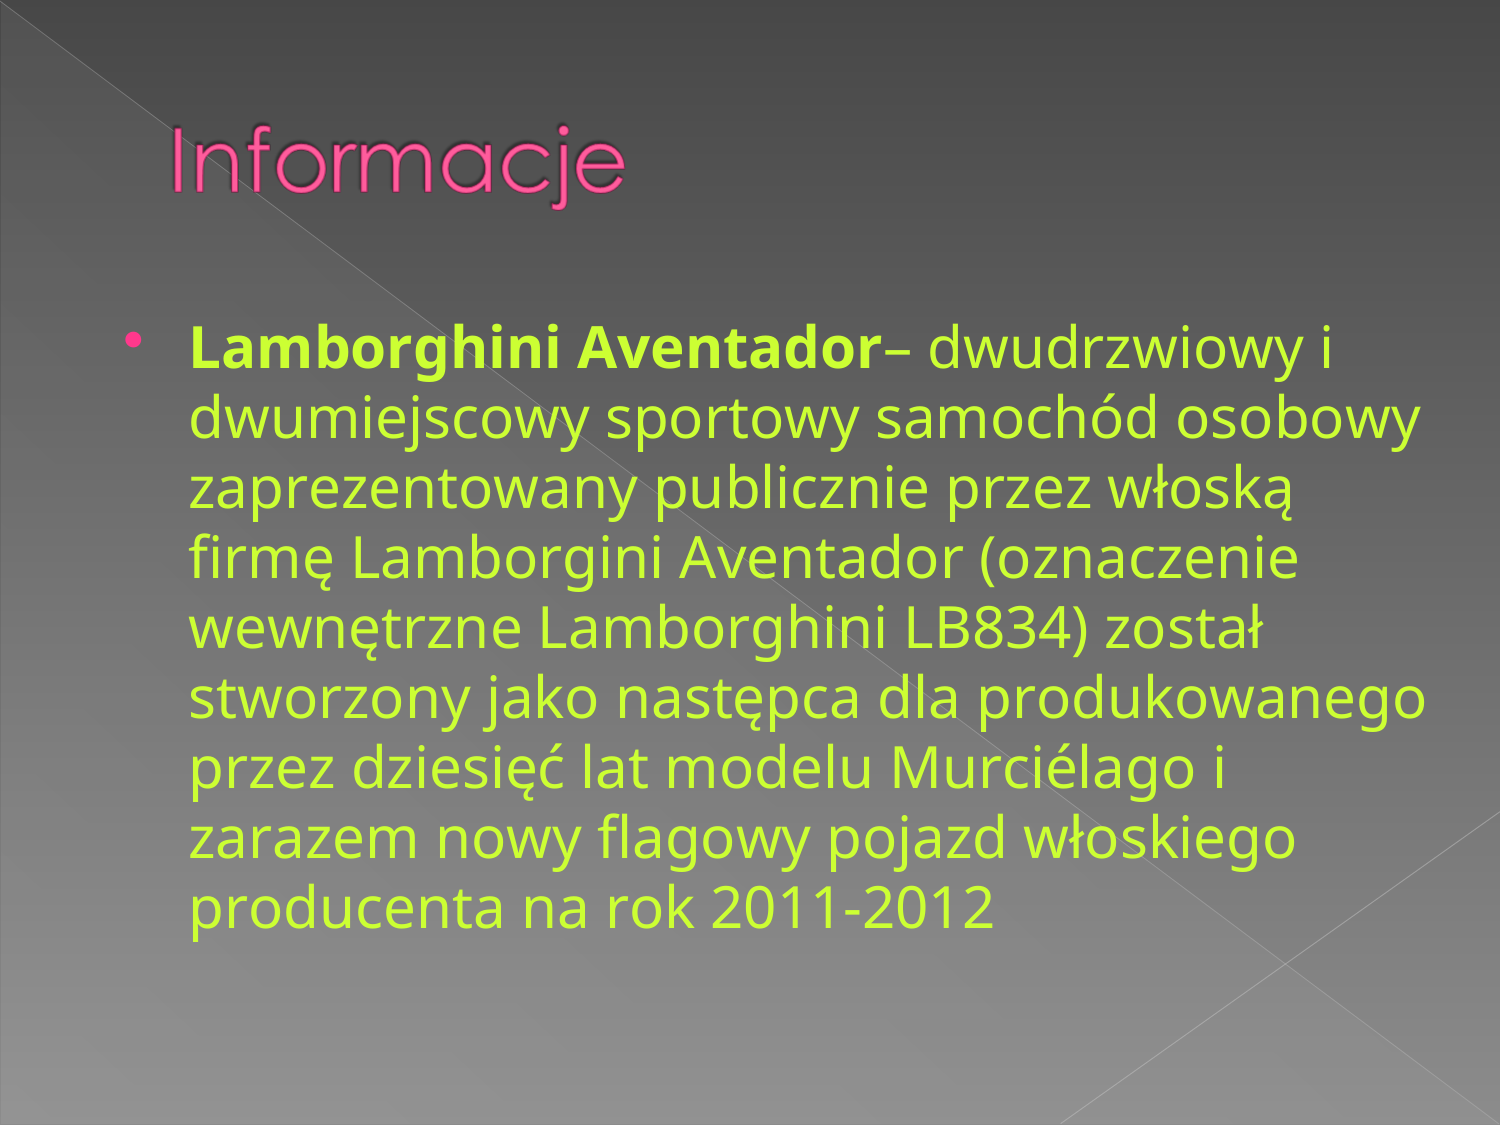

Lamborghini Aventador– dwudrzwiowy i dwumiejscowy sportowy samochód osobowy zaprezentowany publicznie przez włoską firmę Lamborgini Aventador (oznaczenie wewnętrzne Lamborghini LB834) został stworzony jako następca dla produkowanego przez dziesięć lat modelu Murciélago i zarazem nowy flagowy pojazd włoskiego producenta na rok 2011-2012